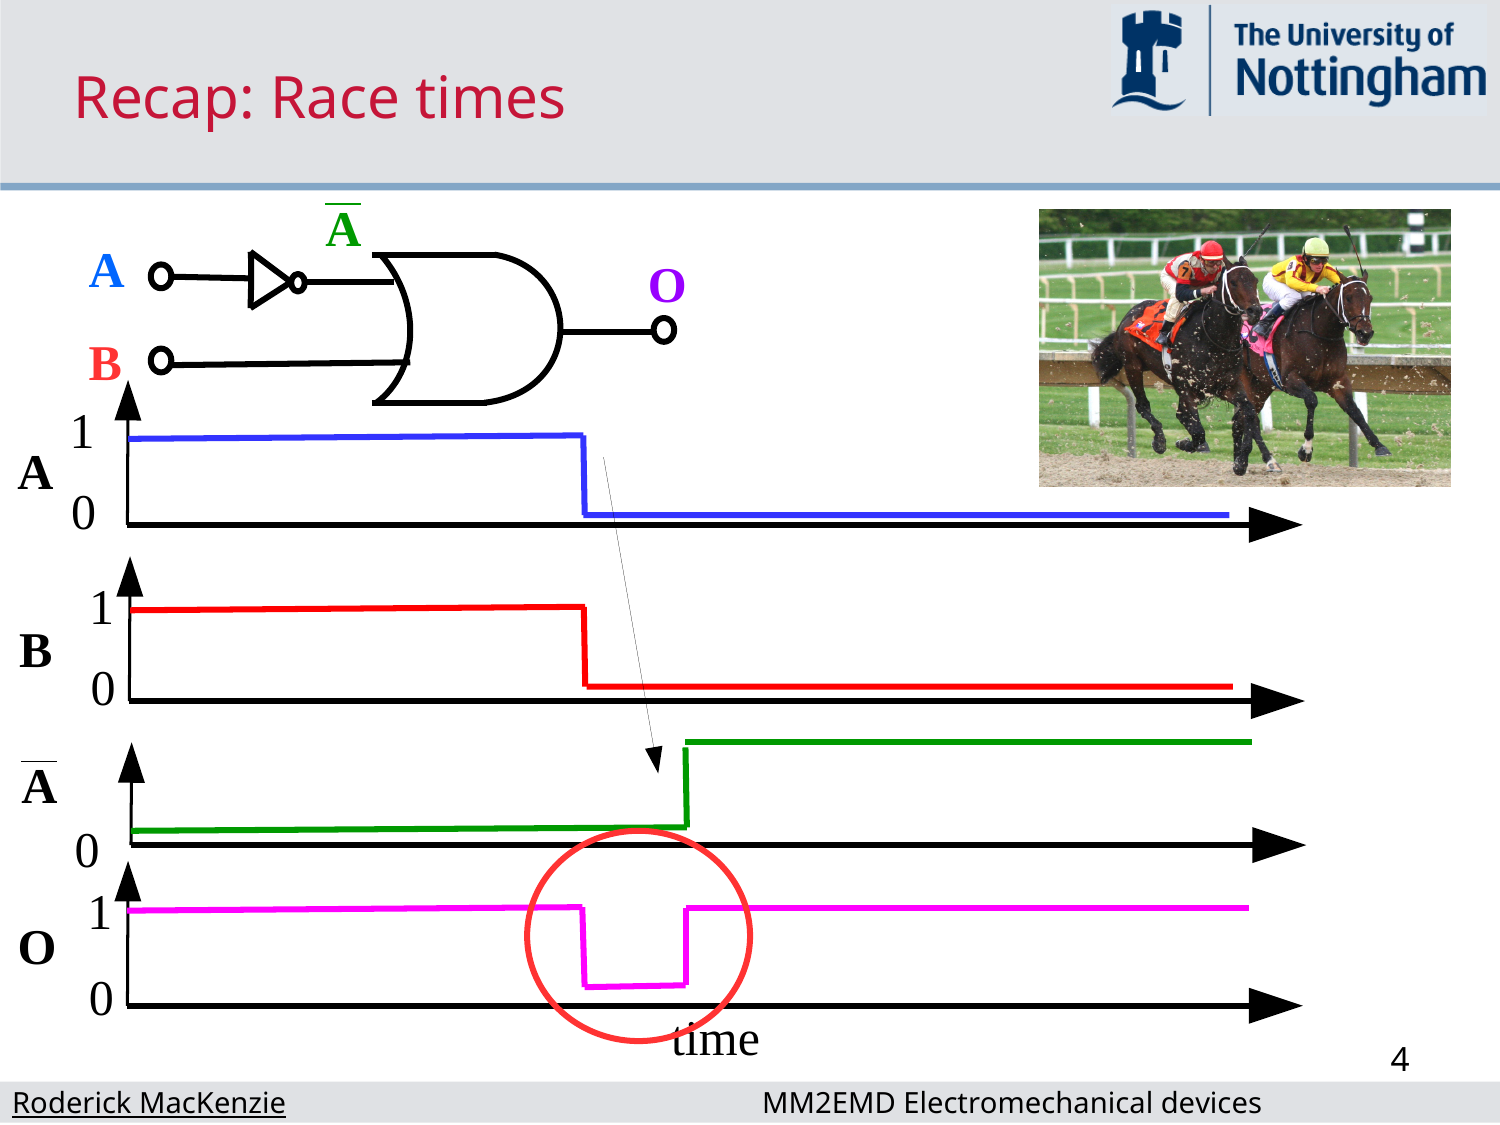

# Recap: Race times
A
A
O
B
1
A
0
1
B
0
A
0
1
O
0
time